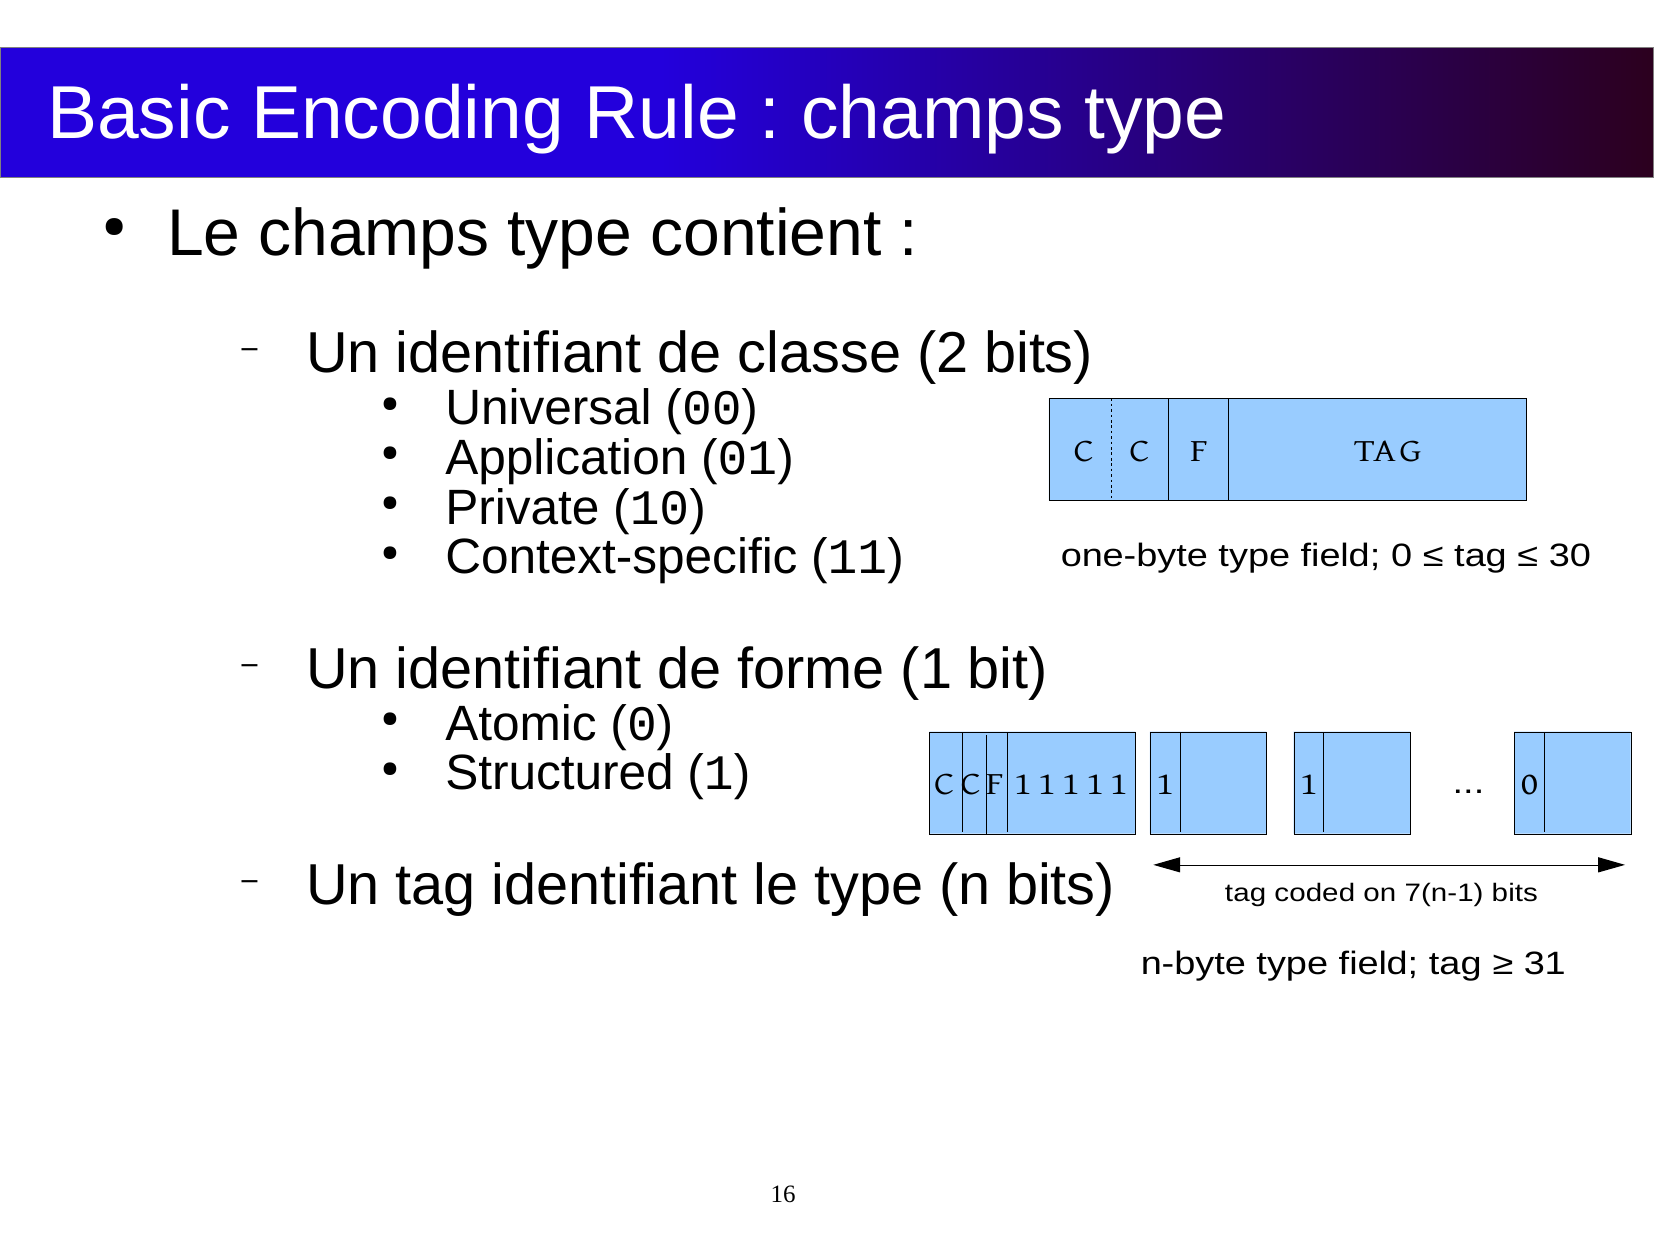

# Basic Encoding Rule : champs type
Le champs type contient :
Un identifiant de classe (2 bits)
Universal (00)
Application (01)
Private (10)
Context-specific (11)
Un identifiant de forme (1 bit)
Atomic (0)
Structured (1)
Un tag identifiant le type (n bits)